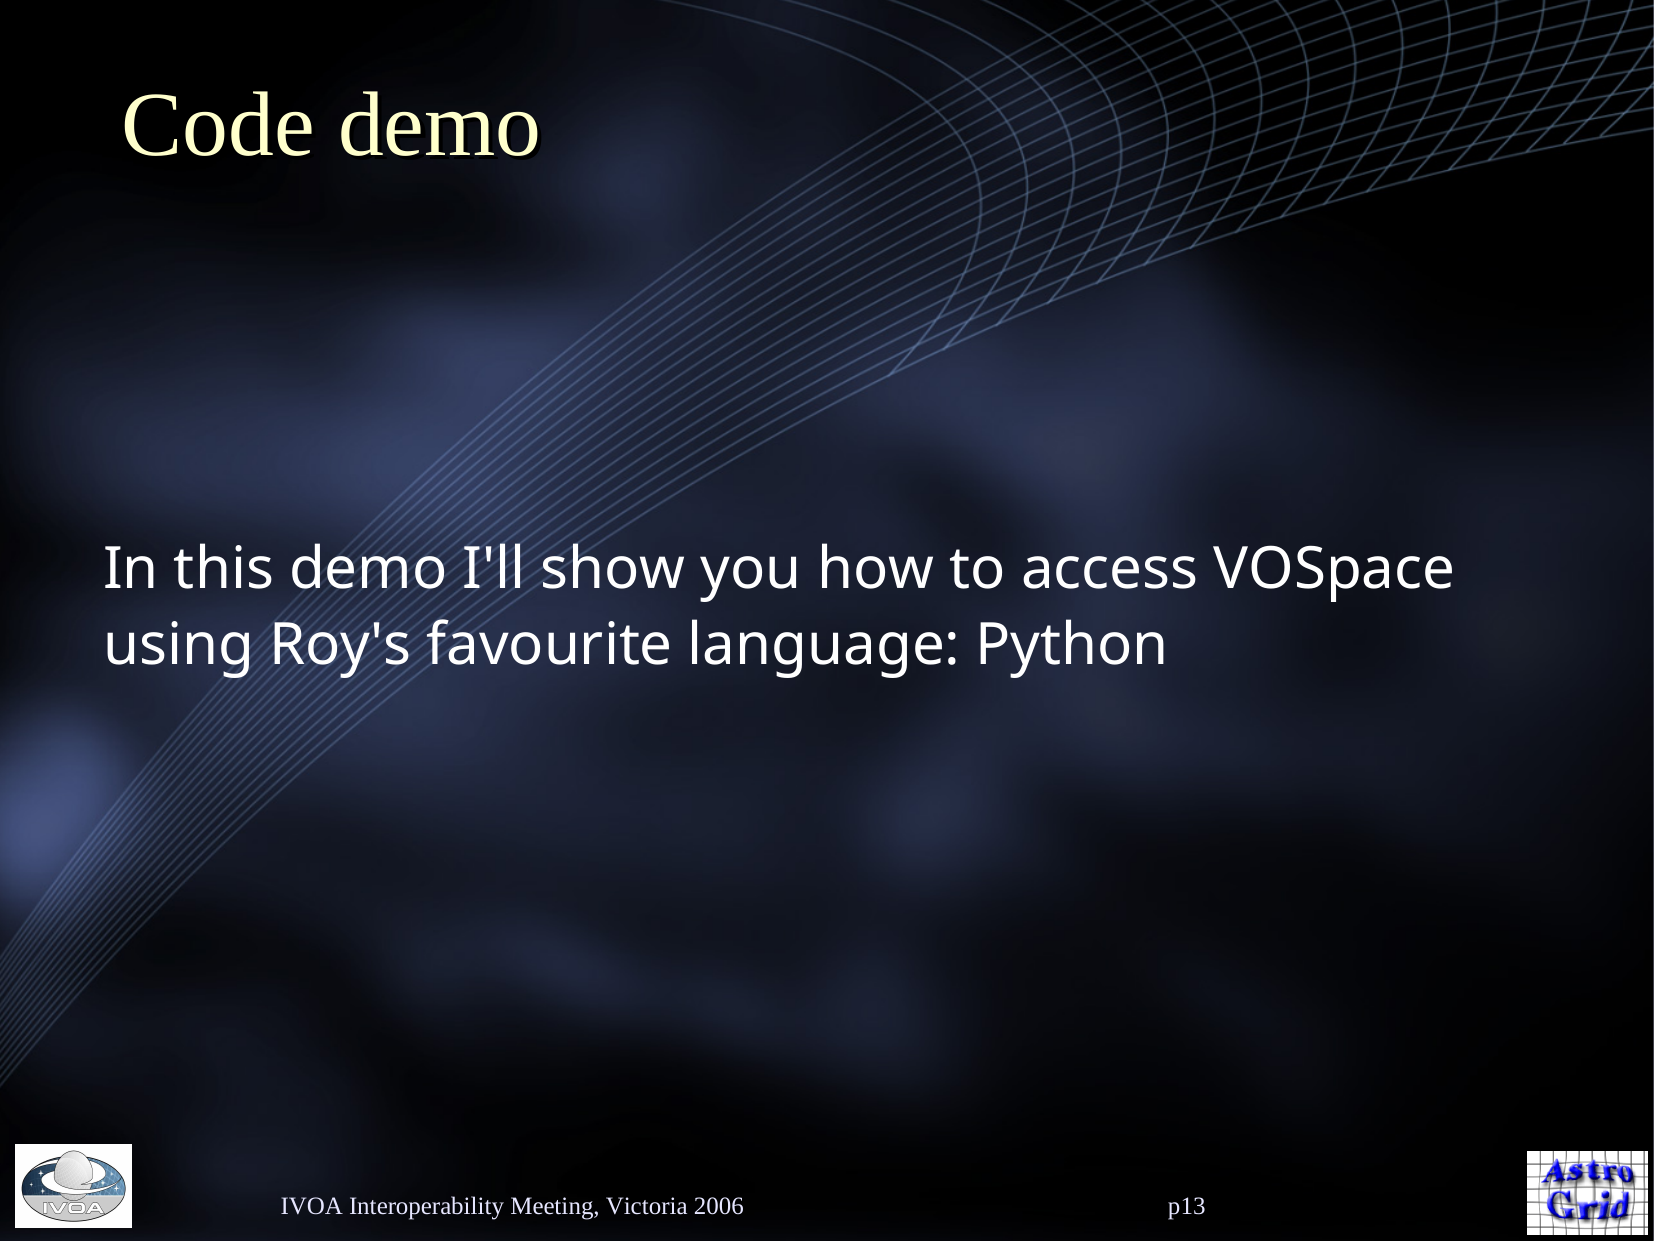

# Code demo
In this demo I'll show you how to access VOSpace using Roy's favourite language: Python